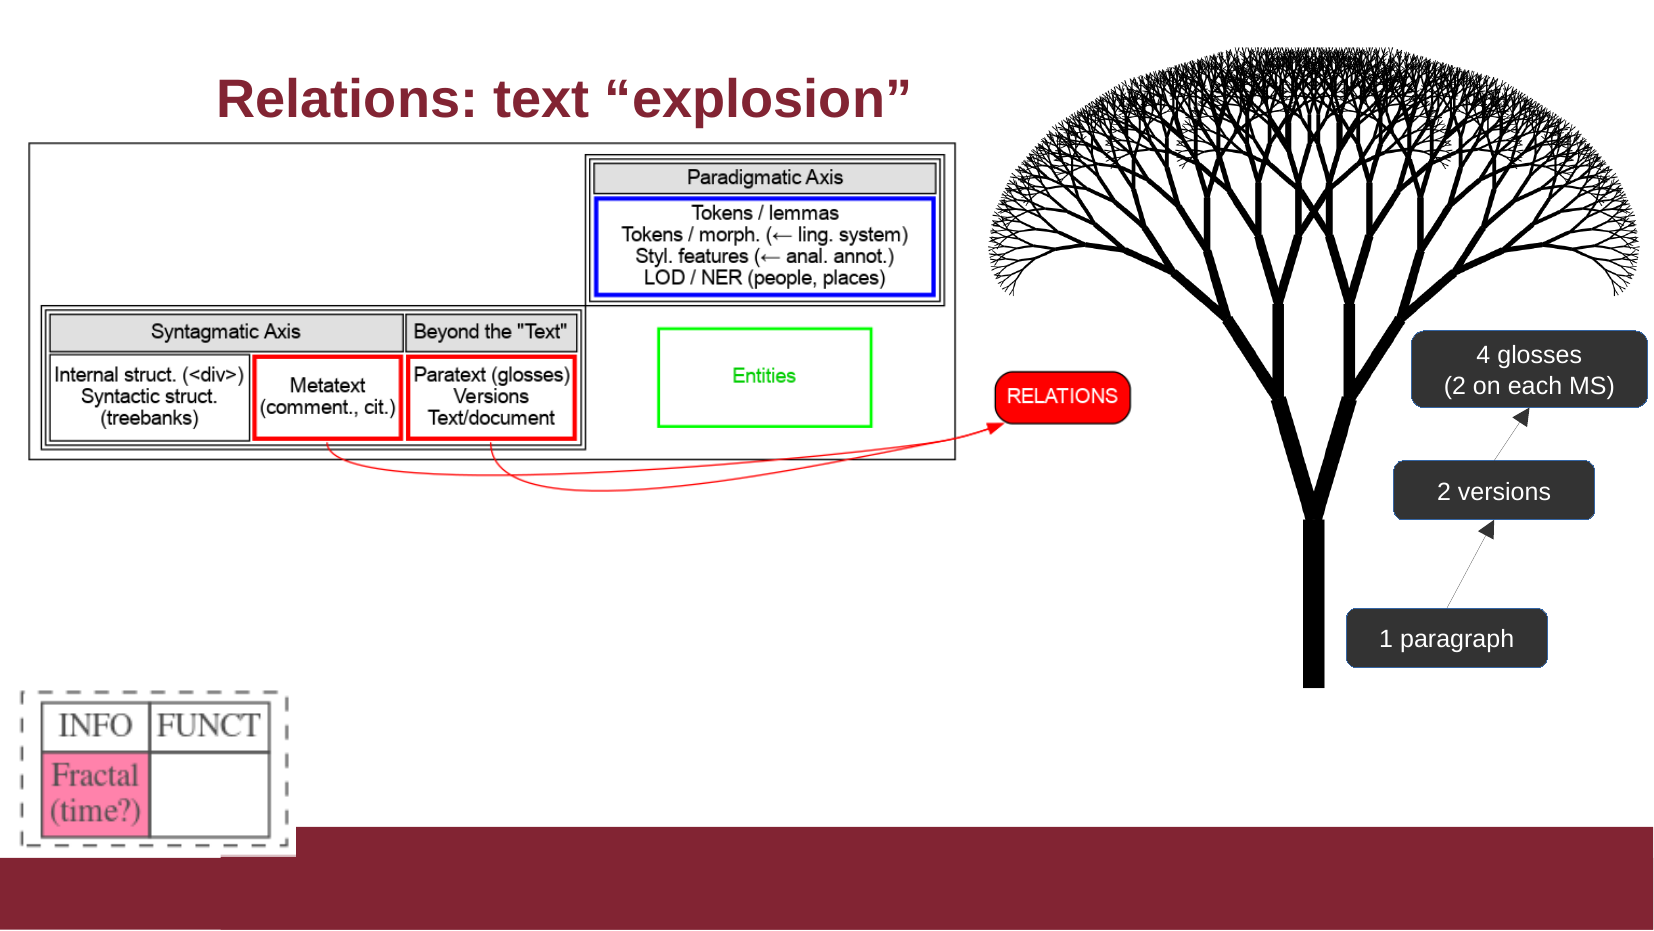

# Relations: text “explosion”
4 glosses
(2 on each MS)
2 versions
1 paragraph